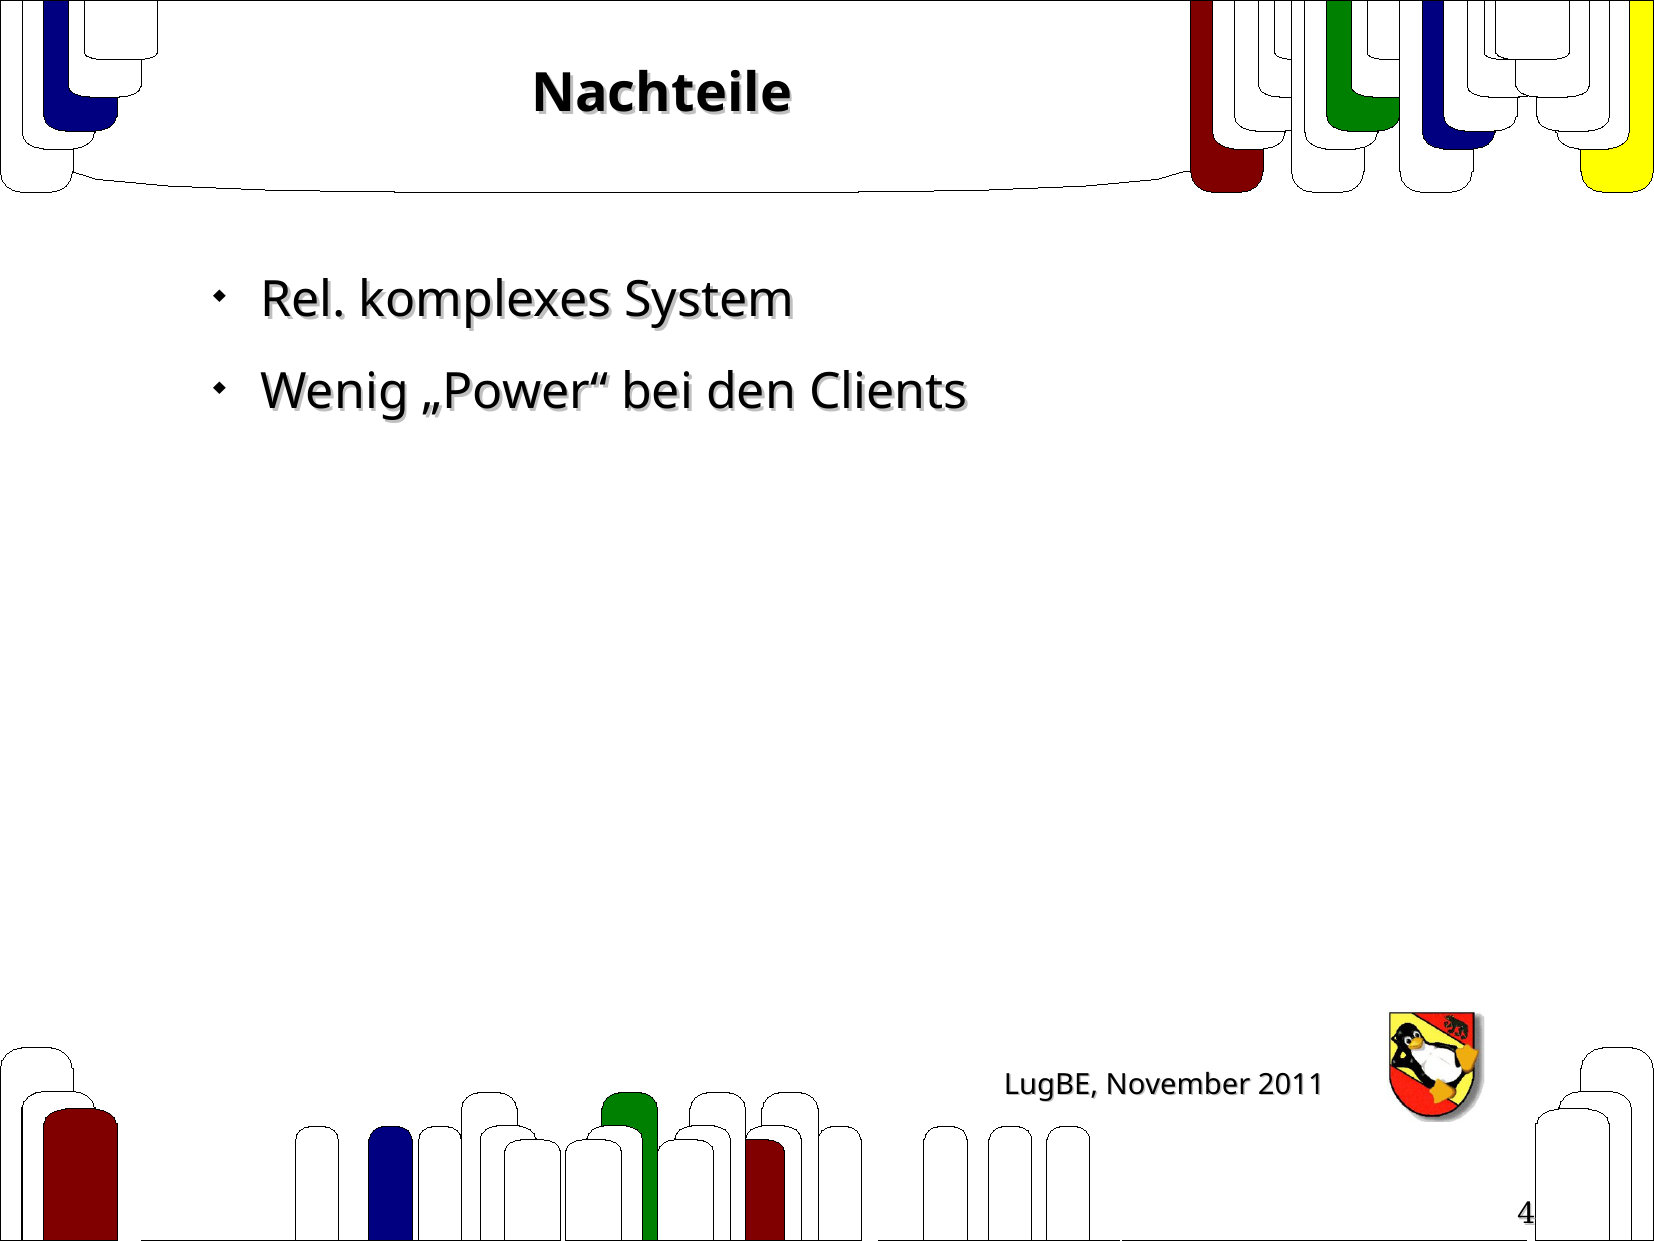

# Nachteile
Rel. komplexes System
Wenig „Power“ bei den Clients